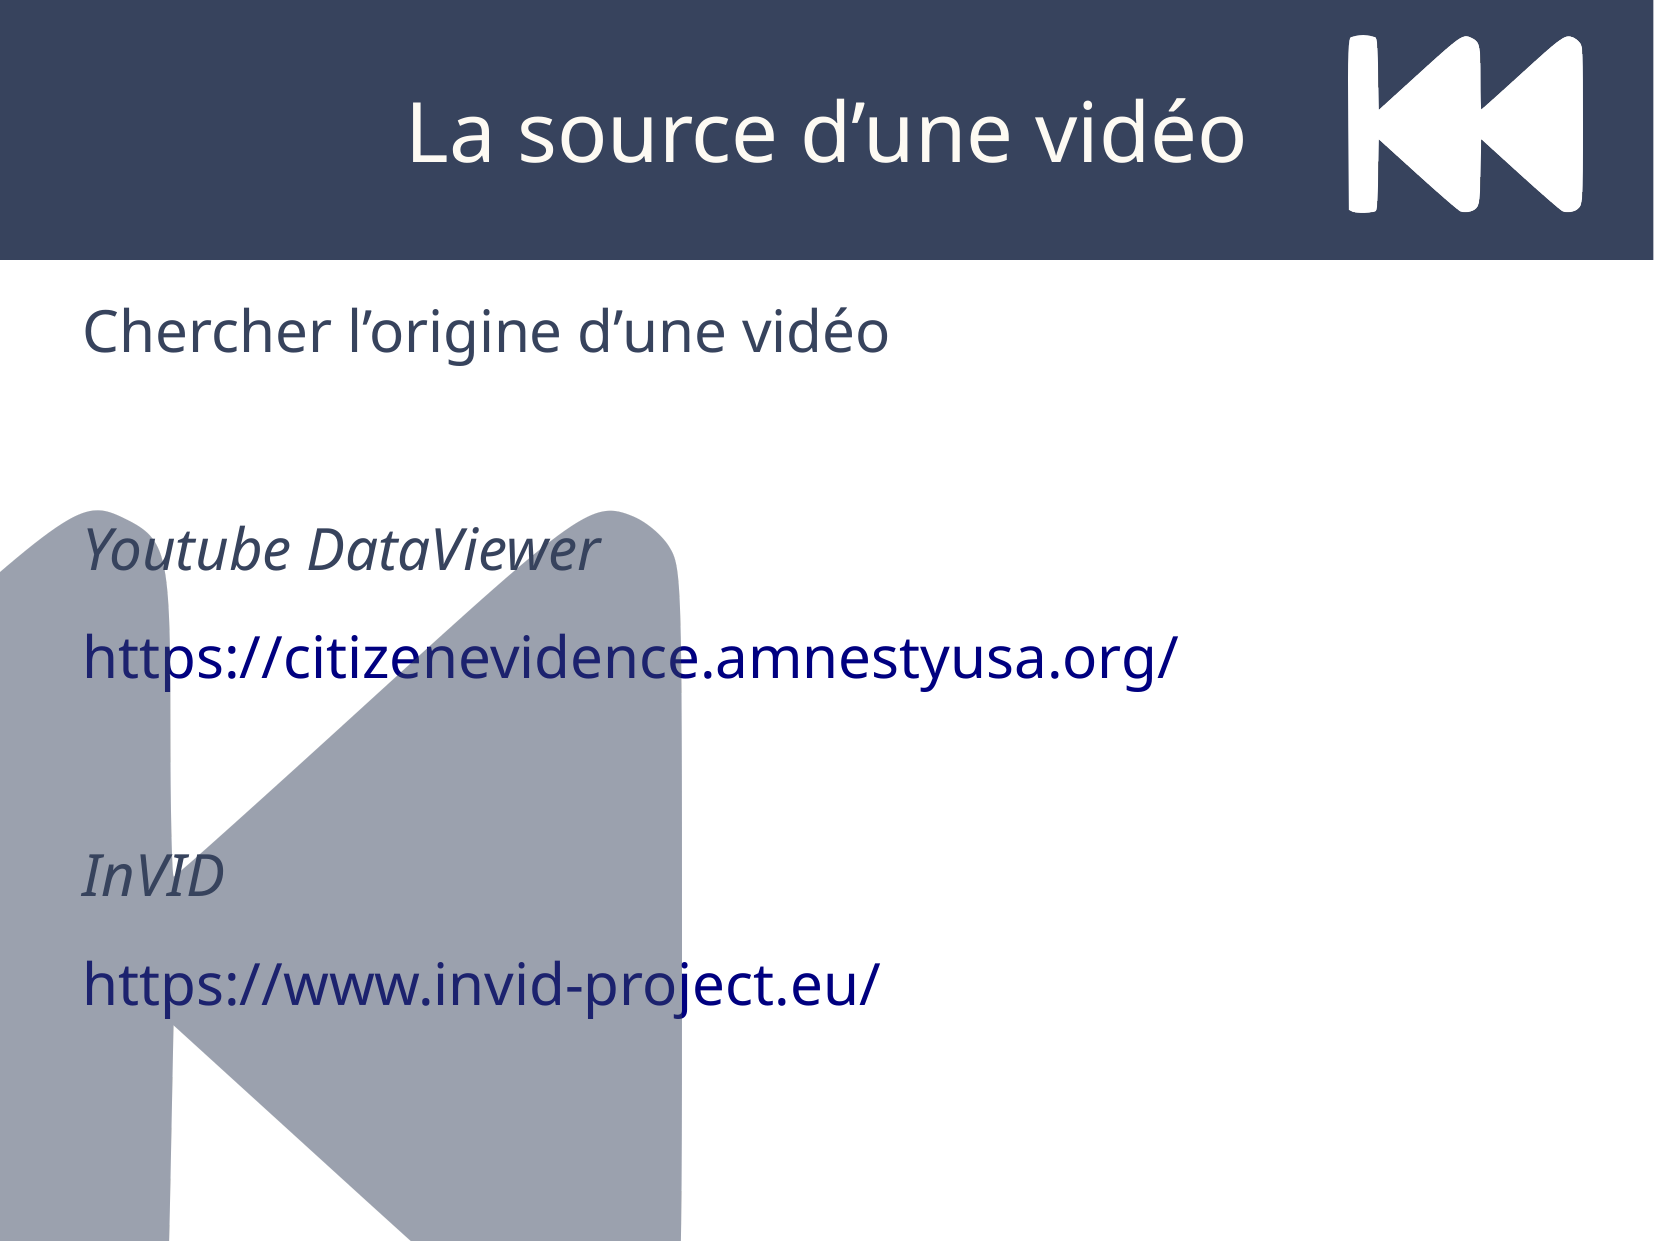

# La source d’une vidéo
Chercher l’origine d’une vidéo
Youtube DataViewer
https://citizenevidence.amnestyusa.org/
InVID
https://www.invid-project.eu/